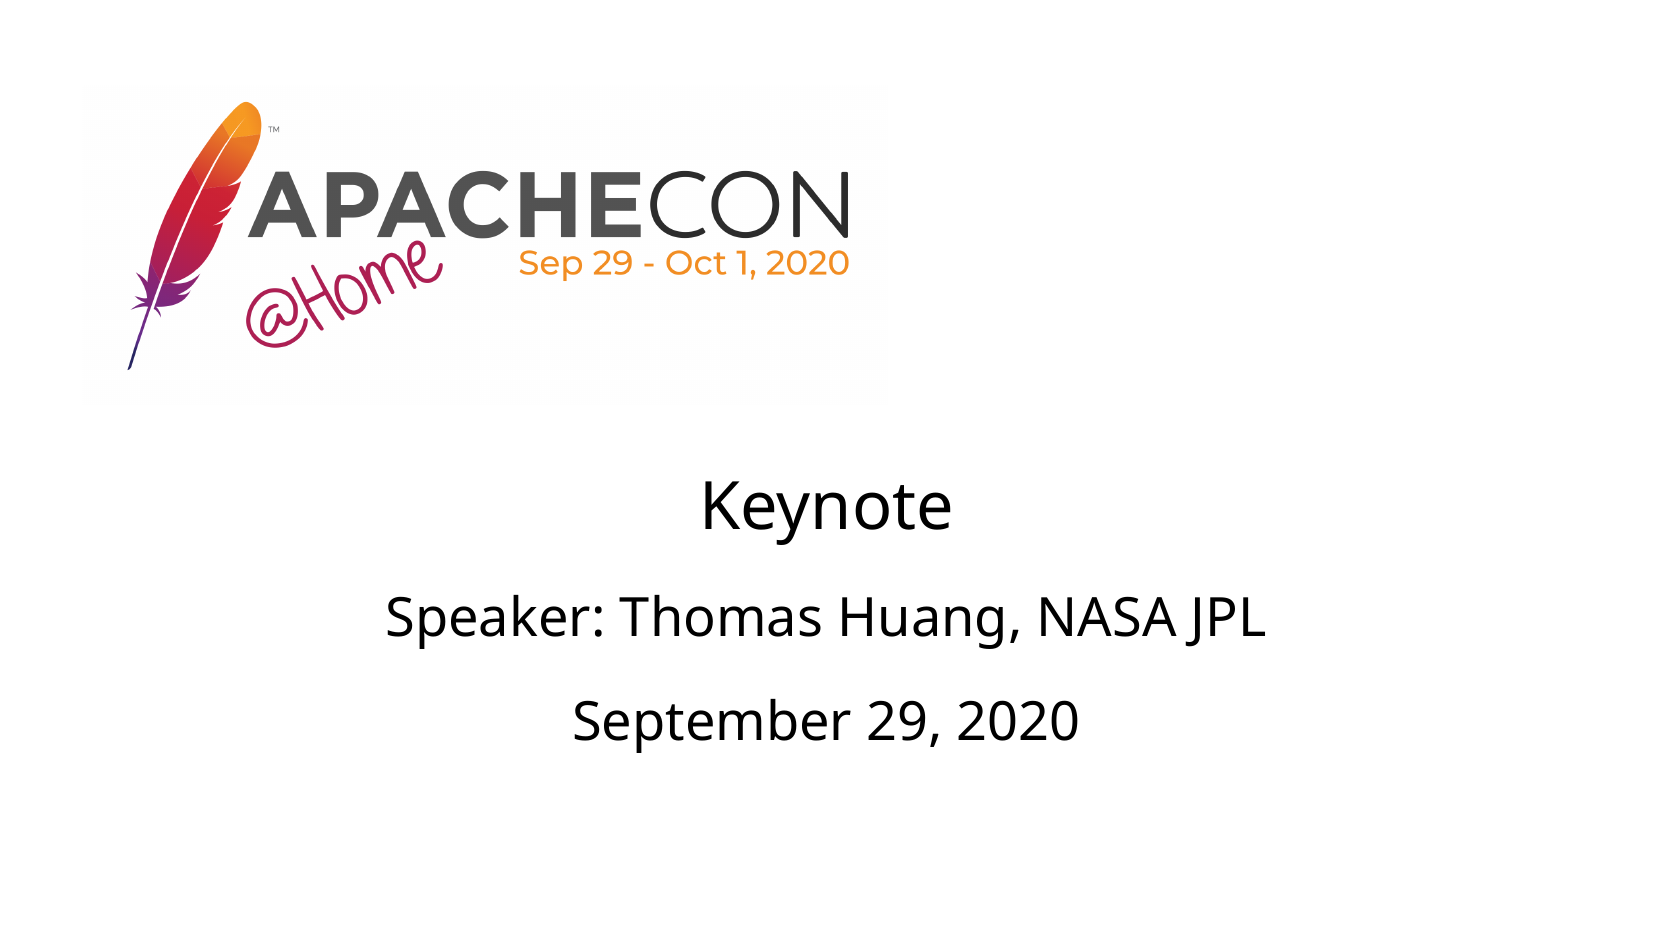

# Keynote
Speaker: Thomas Huang, NASA JPL
September 29, 2020